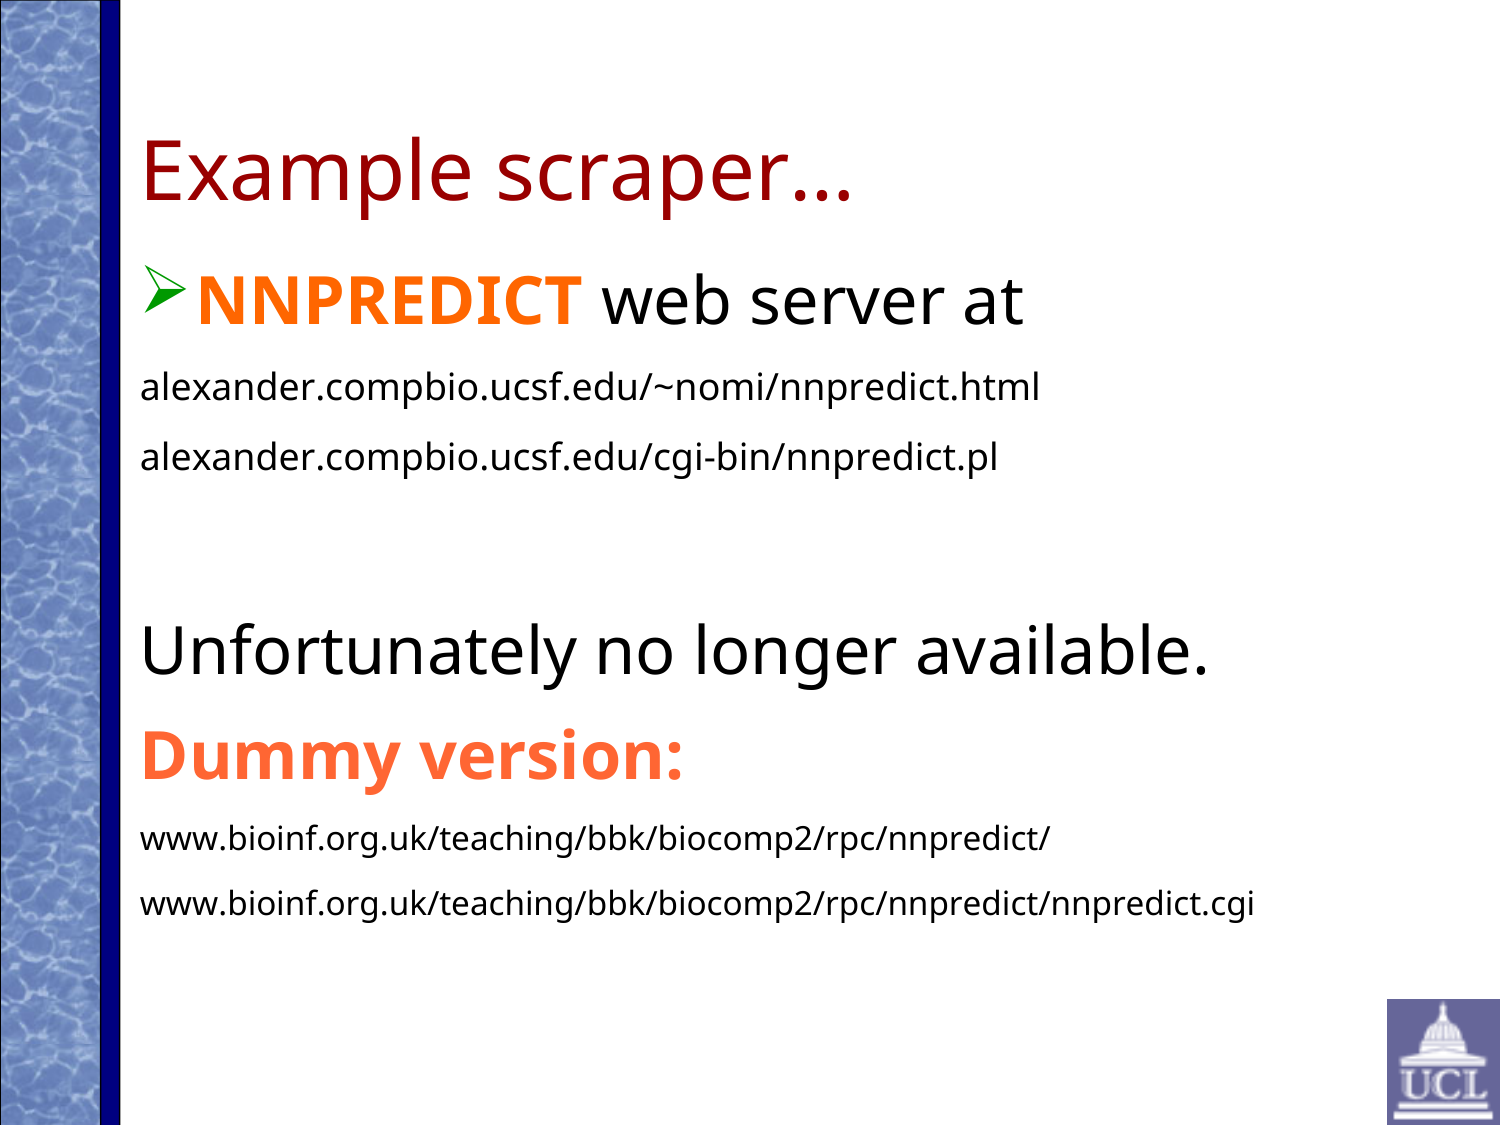

# Example scraper…
NNPREDICT web server at
alexander.compbio.ucsf.edu/~nomi/nnpredict.html
alexander.compbio.ucsf.edu/cgi-bin/nnpredict.pl
Unfortunately no longer available.
Dummy version:
www.bioinf.org.uk/teaching/bbk/biocomp2/rpc/nnpredict/
www.bioinf.org.uk/teaching/bbk/biocomp2/rpc/nnpredict/nnpredict.cgi